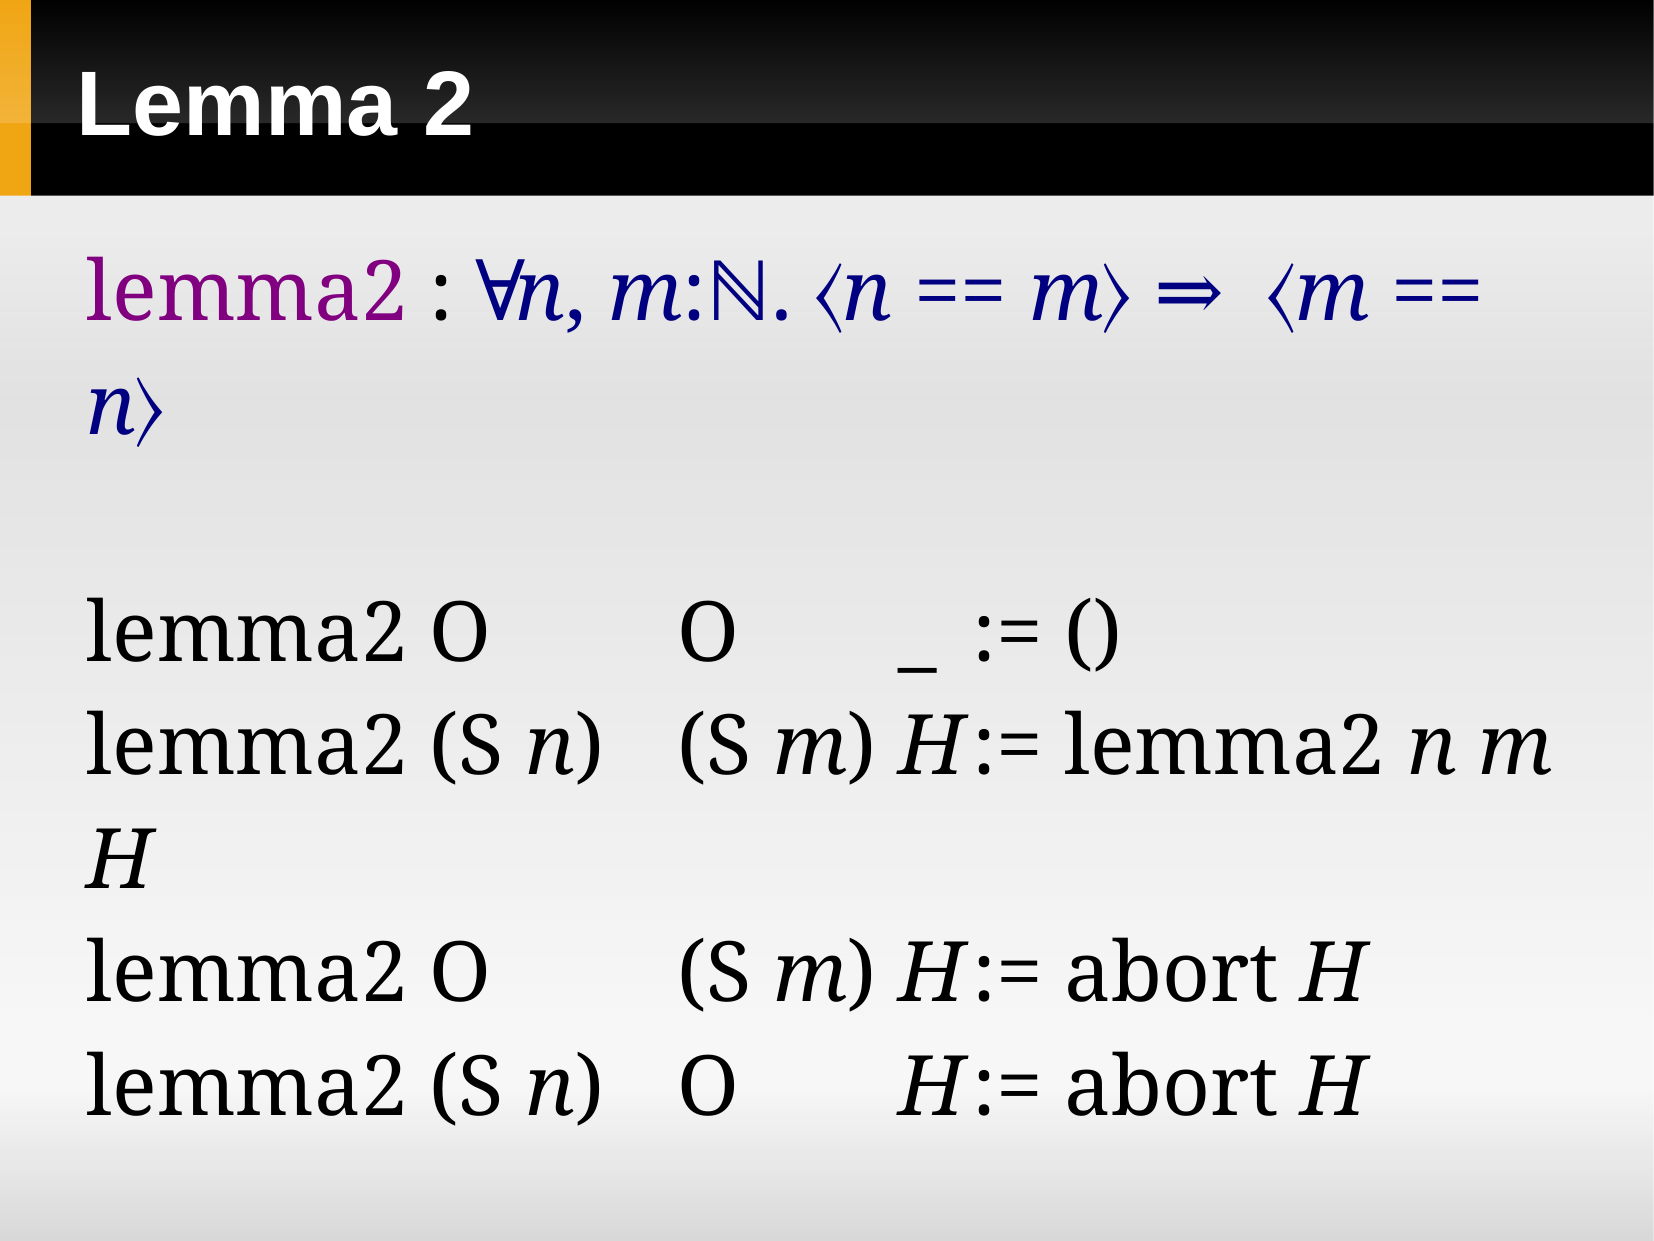

# Lemma 2
lemma2 : ∀n, m:ℕ. 〈n == m〉 ⇒ 〈m == n〉
lemma2 O			O			_	:= ()
lemma2 (S n)	(S m)	H	:= lemma2 n m H
lemma2 O			(S m)	H	:= abort H
lemma2 (S n)	O			H	:= abort H